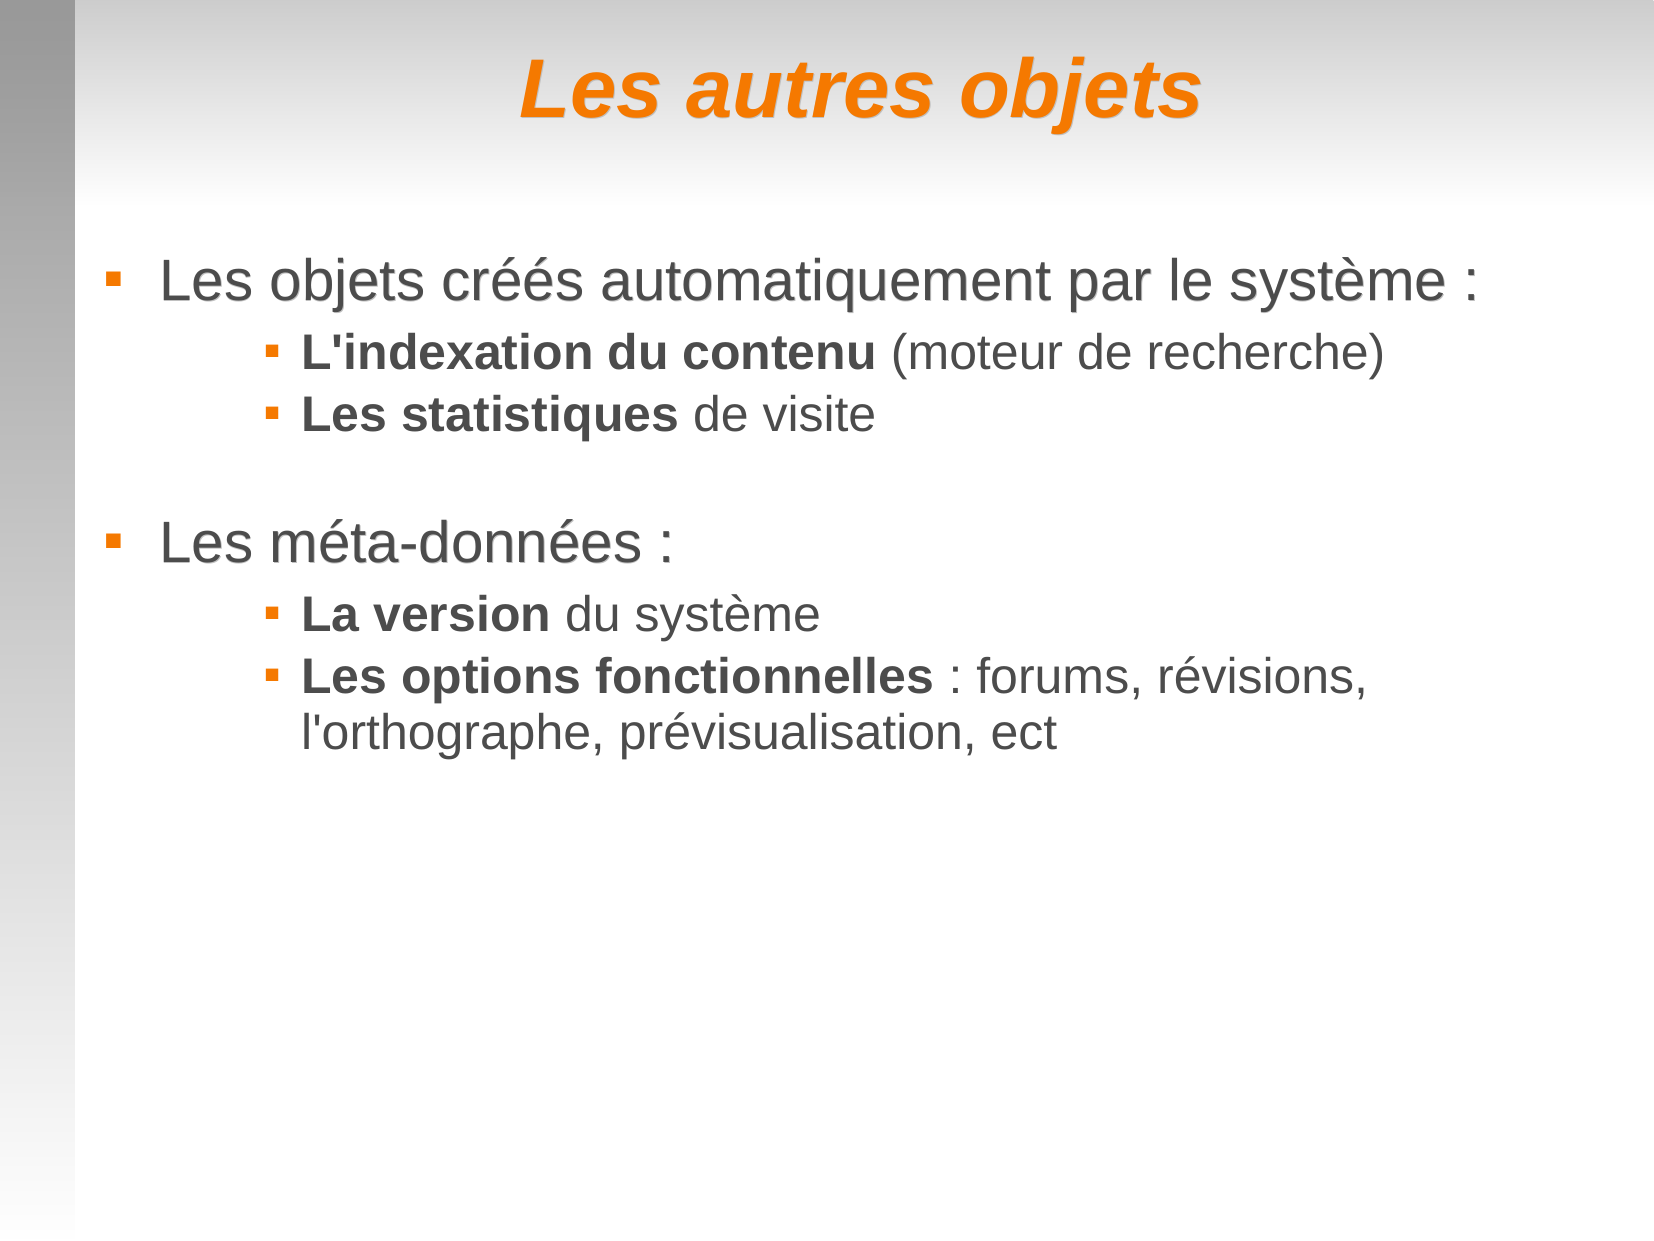

# Les autres objets
Les objets créés automatiquement par le système :
L'indexation du contenu (moteur de recherche)
Les statistiques de visite
Les méta-données :
La version du système
Les options fonctionnelles : forums, révisions, l'orthographe, prévisualisation, ect